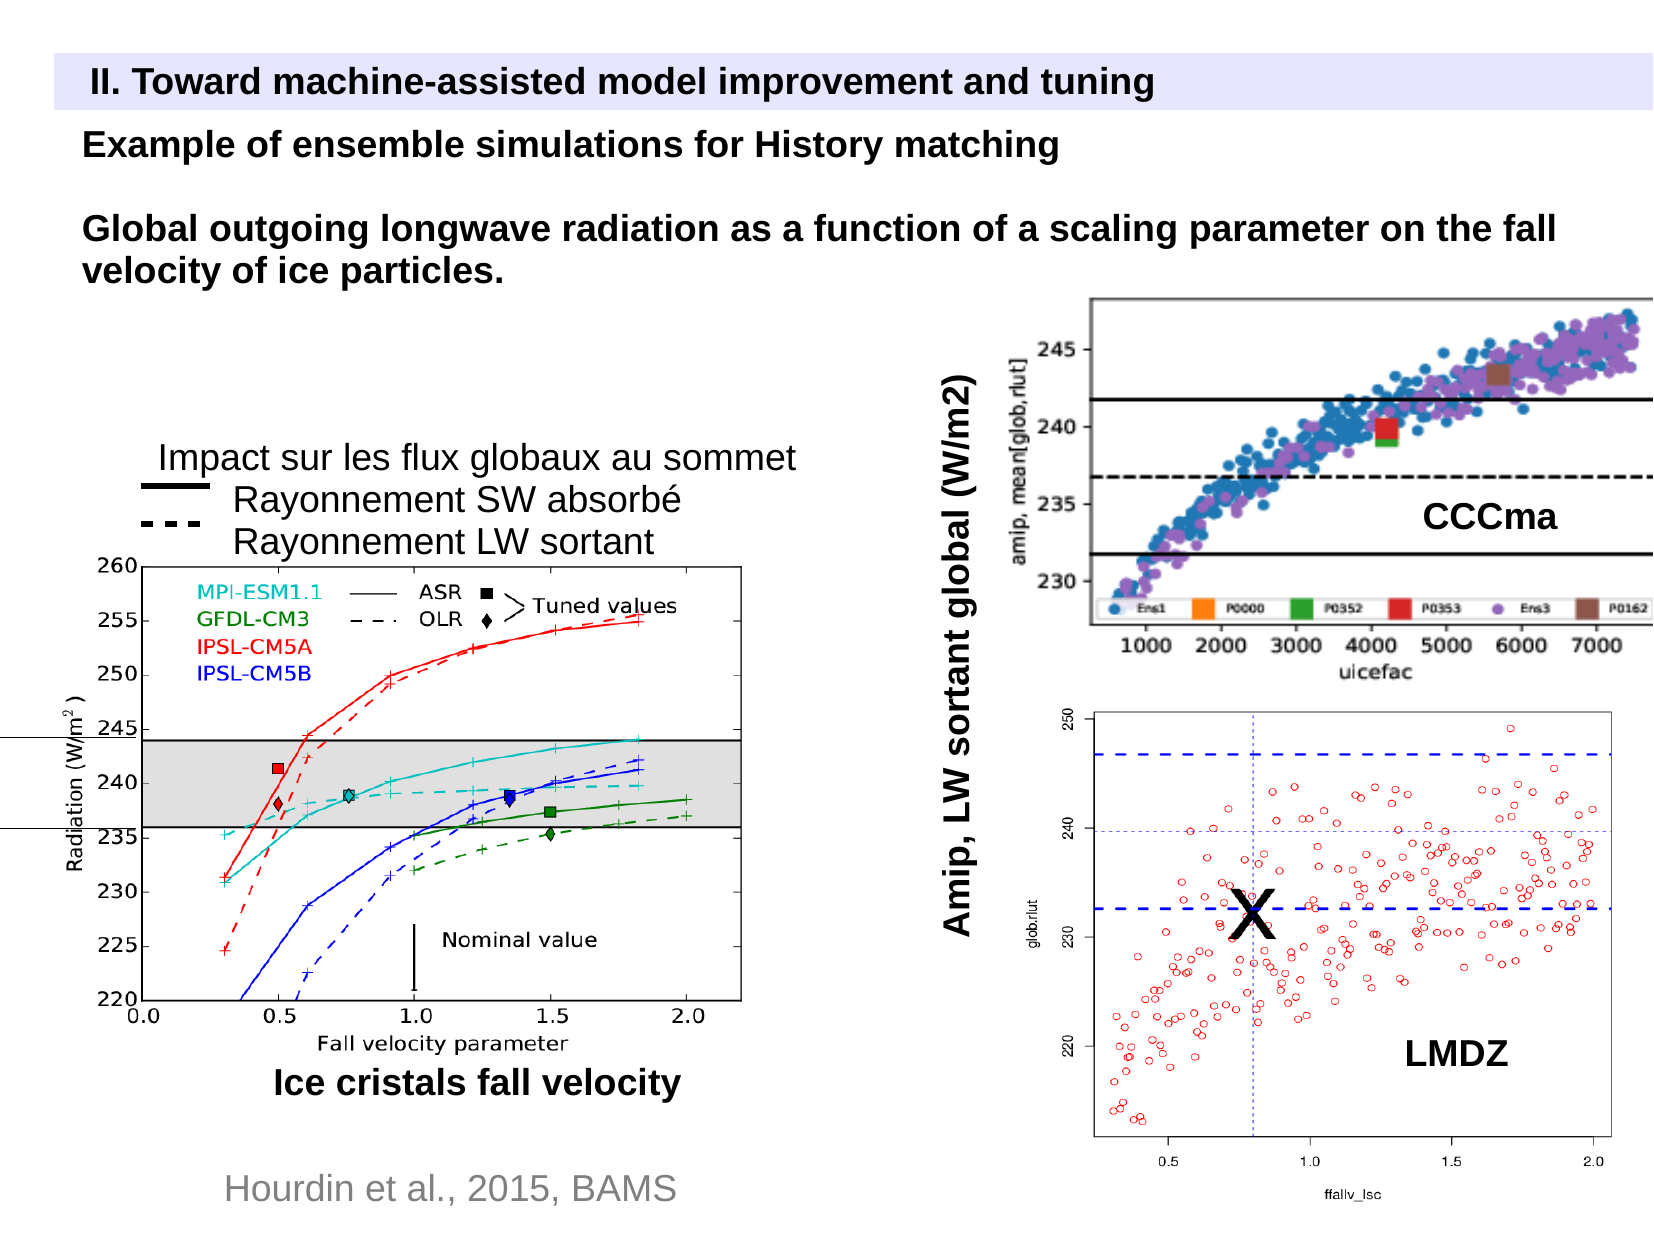

II. Toward machine-assisted model improvement and tuning
Example of ensemble simulations for History matching
Global outgoing longwave radiation as a function of a scaling parameter on the fall velocity of ice particles.
Impact sur les flux globaux au sommet
	Rayonnement SW absorbé
	Rayonnement LW sortant
CCCma
Amip, LW sortant global (W/m2)
LMDZ
Ice cristals fall velocity
Hourdin et al., 2015, BAMS
33